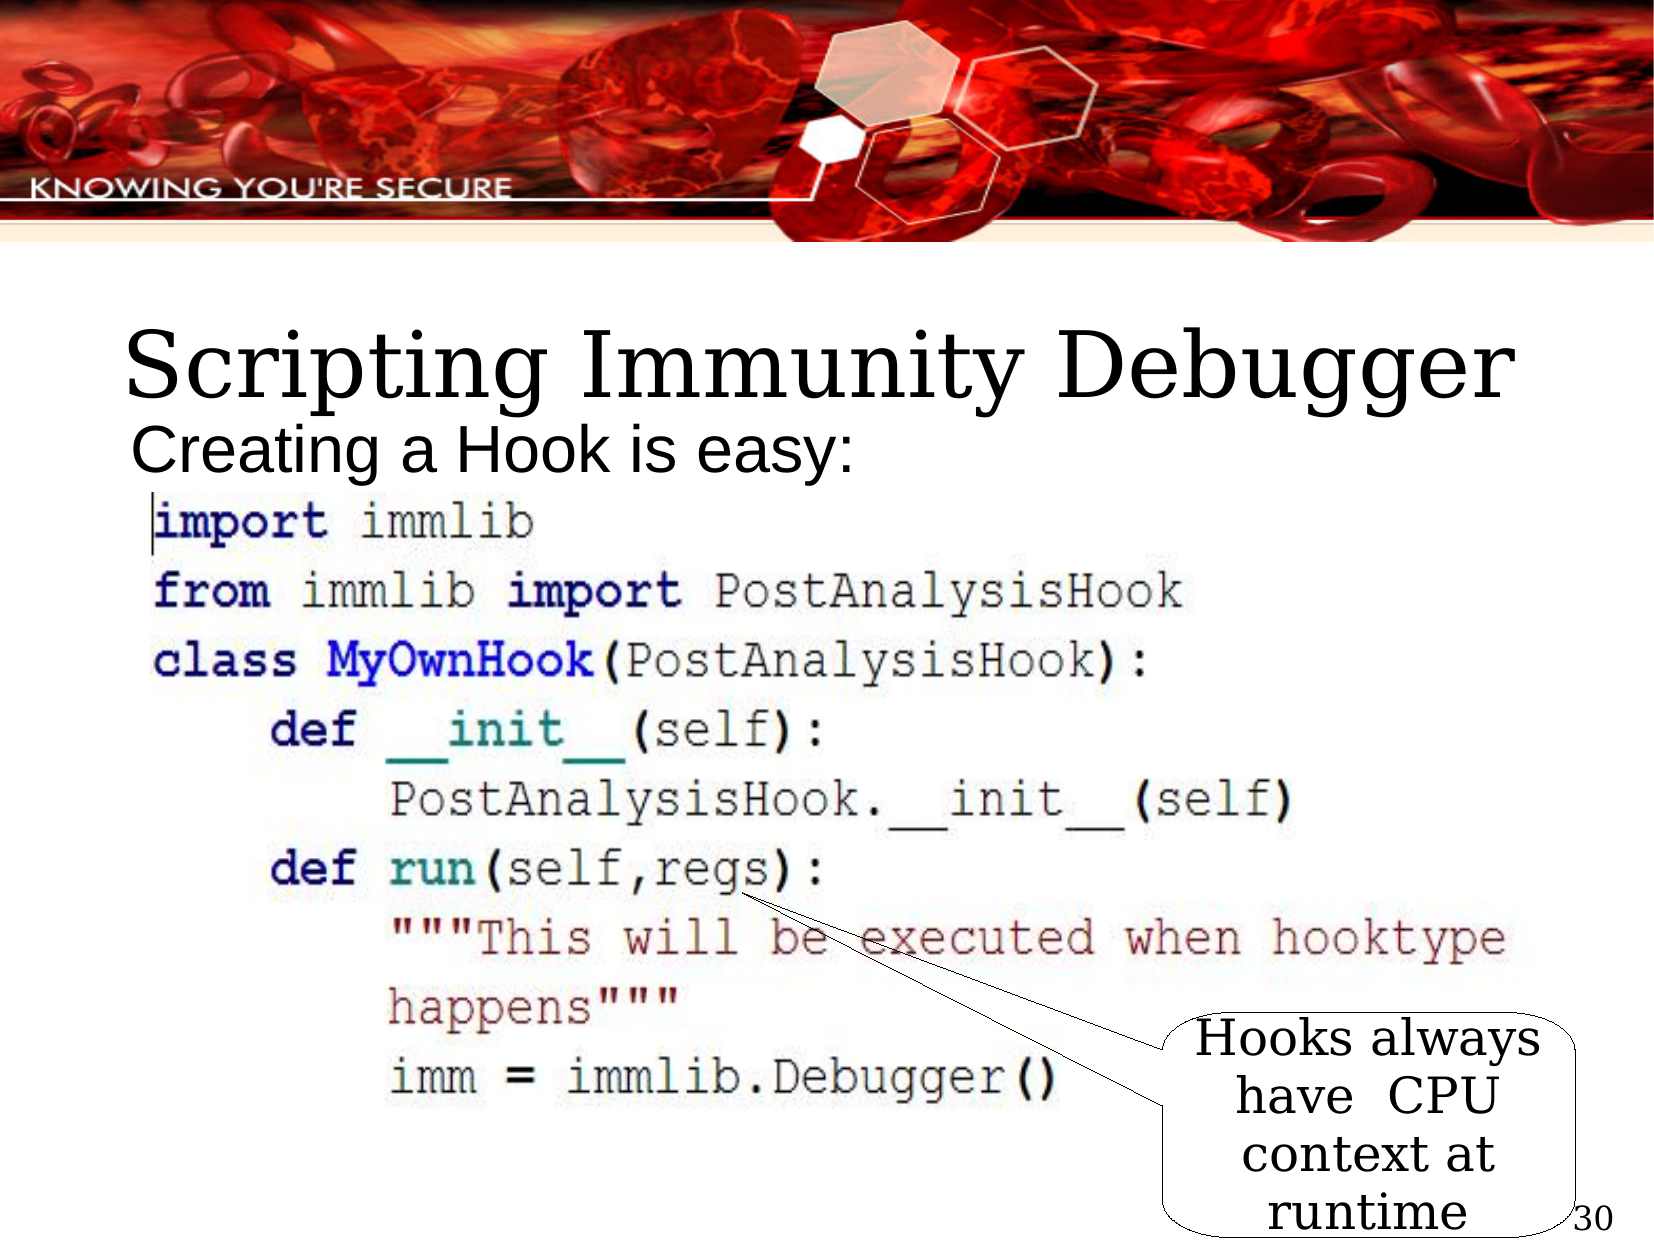

# Scripting Immunity Debugger
Creating a Hook is easy:
Hooks always have CPU context at runtime